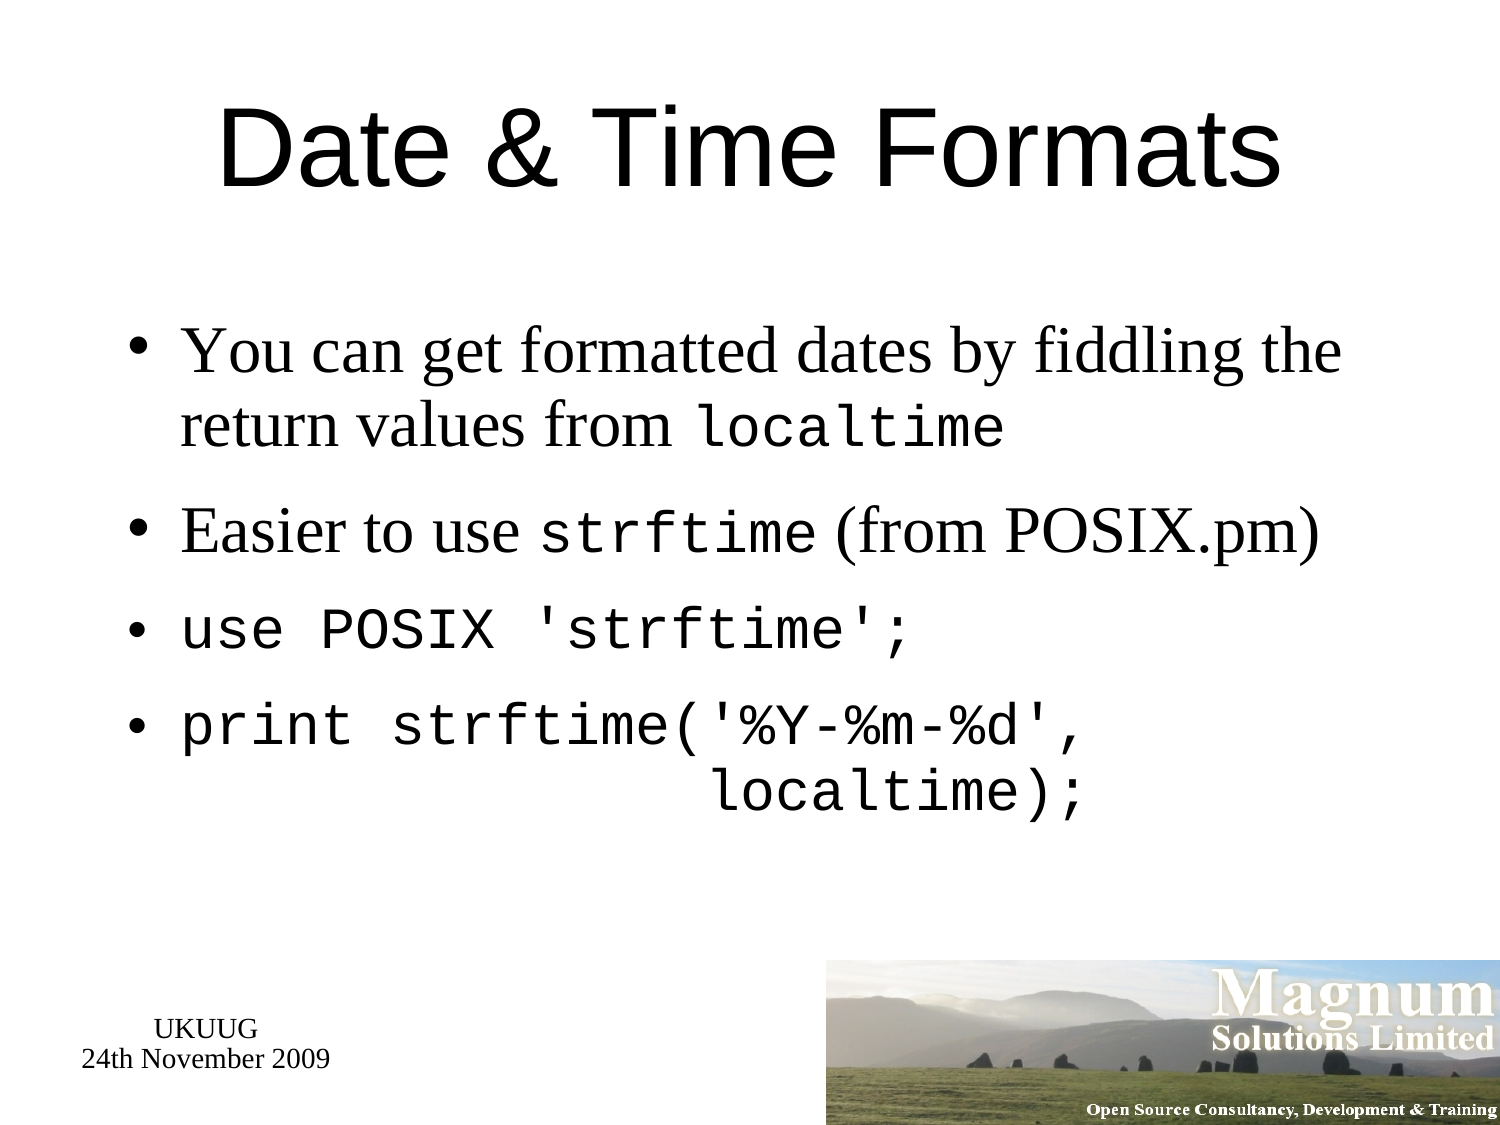

# Date & Time Formats
You can get formatted dates by fiddling the return values from localtime
Easier to use strftime (from POSIX.pm)
use POSIX 'strftime';
print strftime('%Y-%m-%d',
 localtime);
77